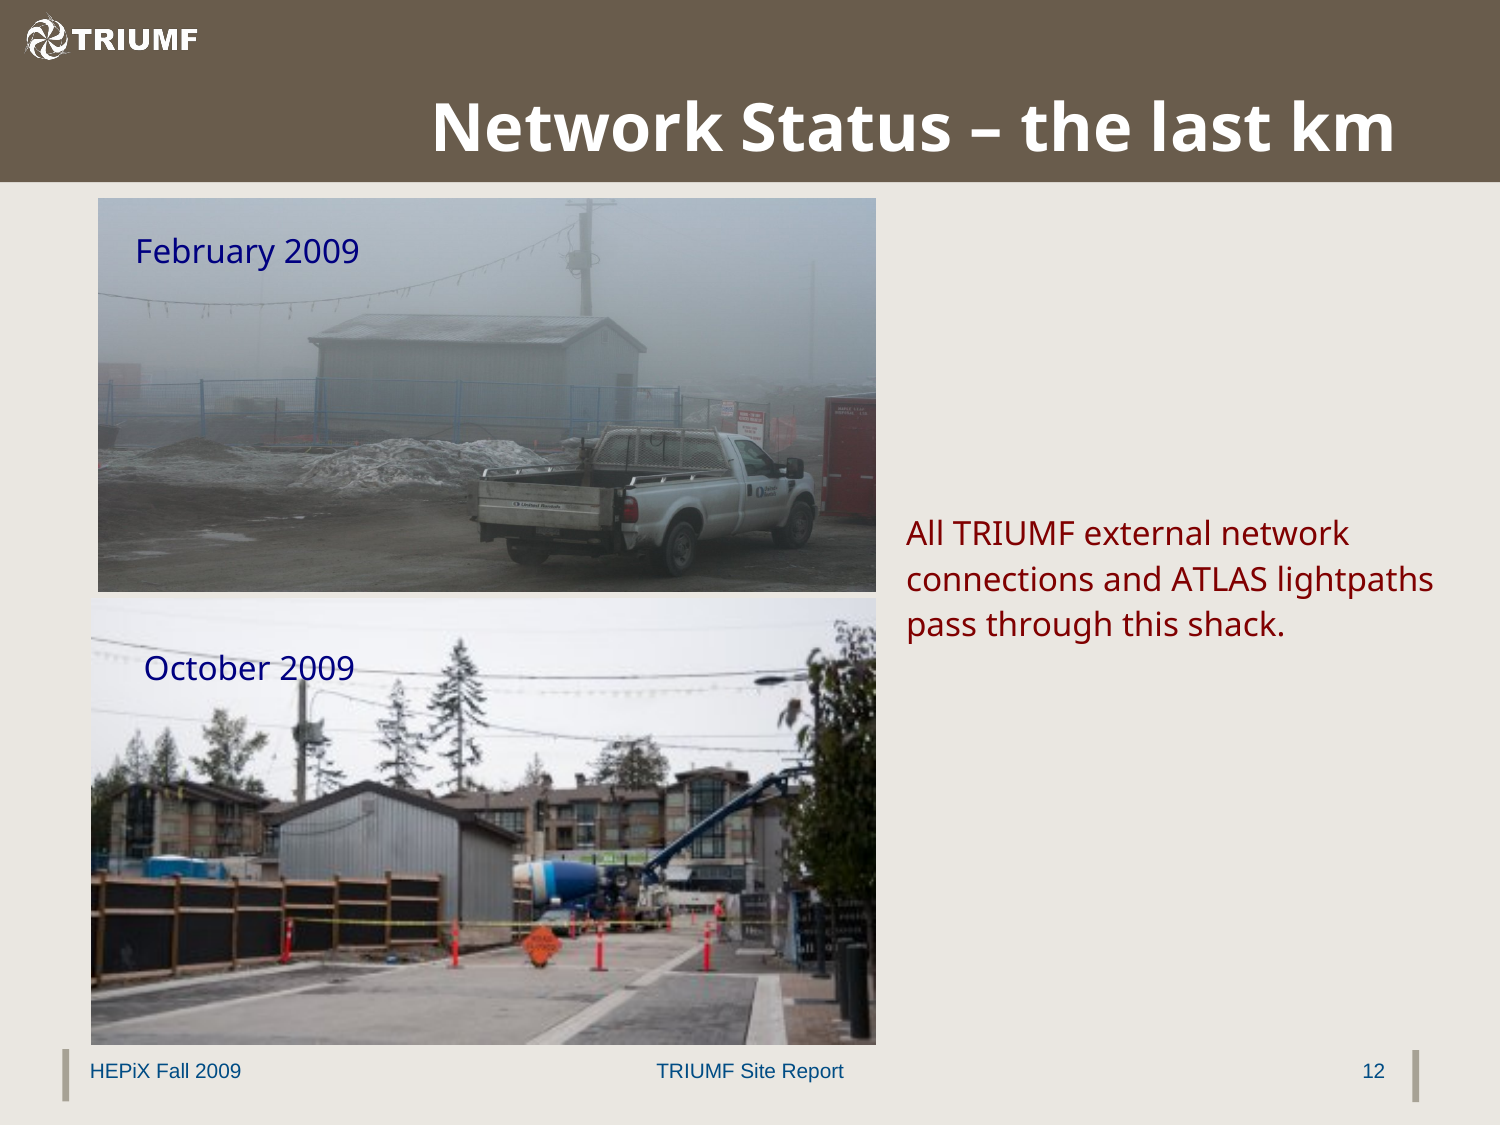

# Network Status – the last km
February 2009
All TRIUMF external network connections and ATLAS lightpaths pass through this shack.
October 2009
HEPiX Fall 2009
TRIUMF Site Report